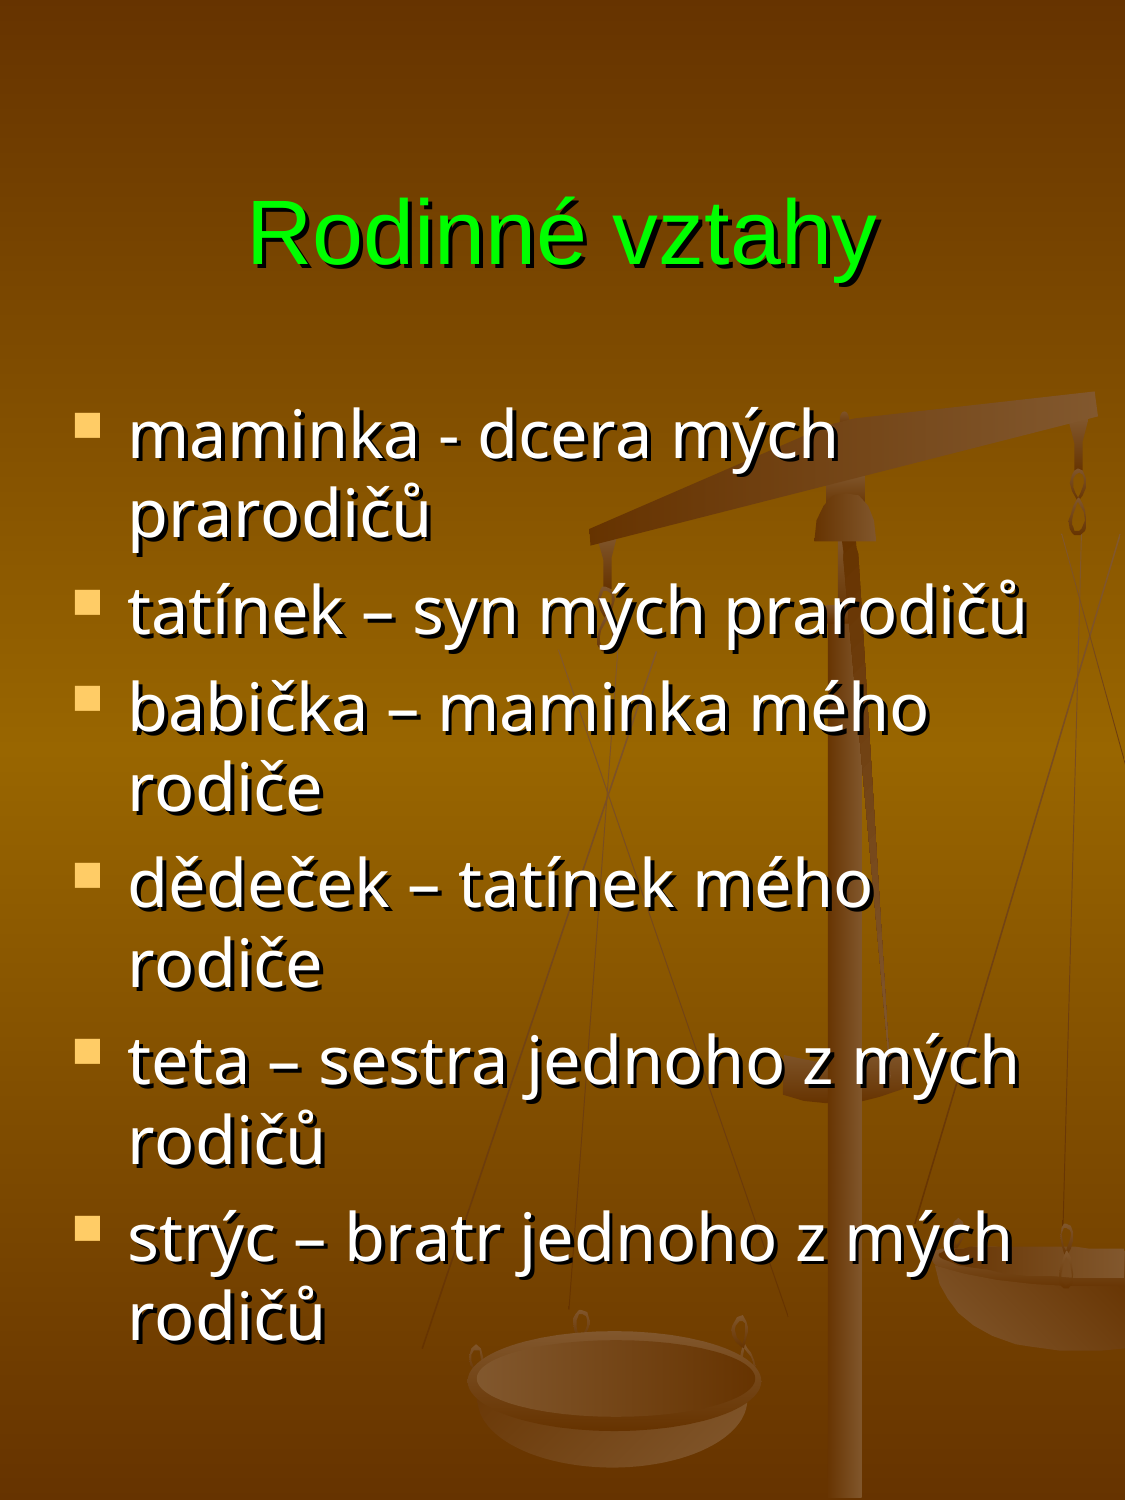

# Rodinné vztahy
maminka - dcera mých prarodičů
tatínek – syn mých prarodičů
babička – maminka mého rodiče
dědeček – tatínek mého rodiče
teta – sestra jednoho z mých rodičů
strýc – bratr jednoho z mých rodičů